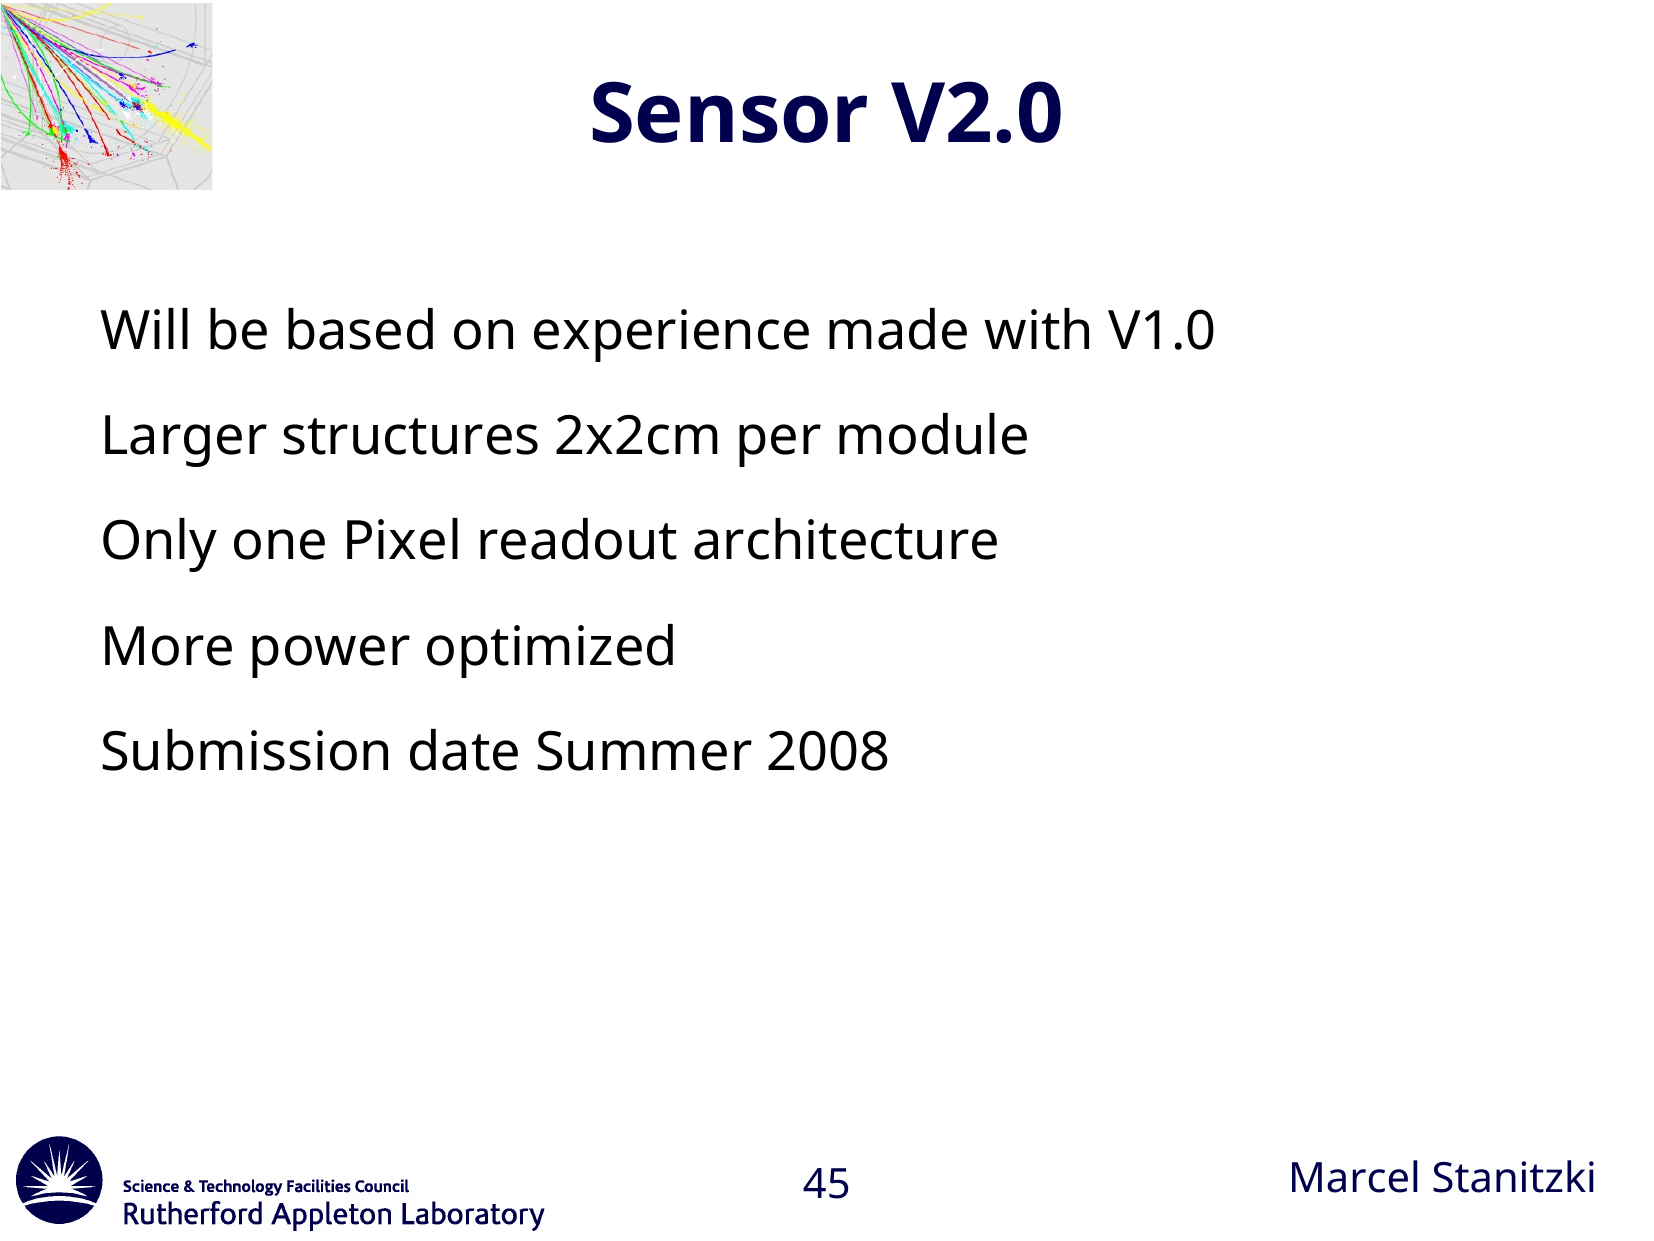

# Sensor V2.0
Will be based on experience made with V1.0
Larger structures 2x2cm per module
Only one Pixel readout architecture
More power optimized
Submission date Summer 2008